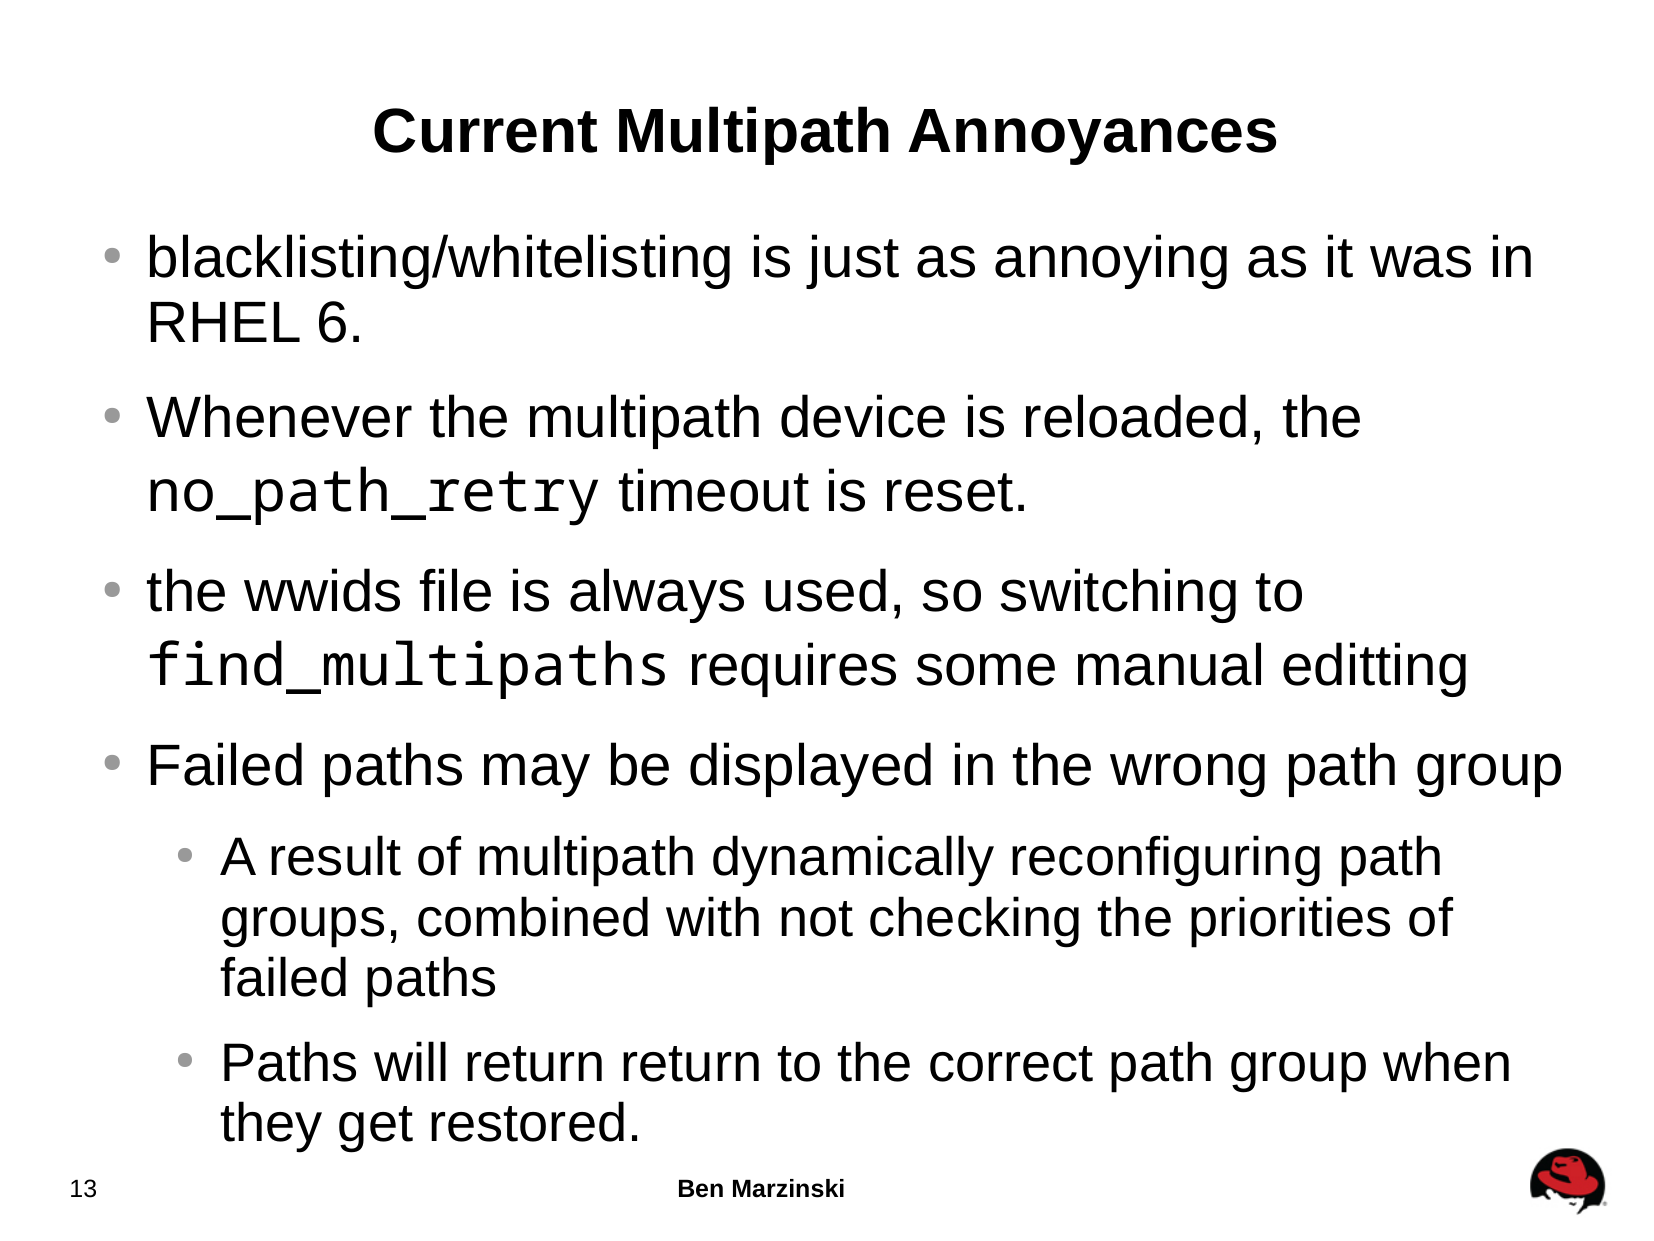

# Current Multipath Annoyances
blacklisting/whitelisting is just as annoying as it was in RHEL 6.
Whenever the multipath device is reloaded, the no_path_retry timeout is reset.
the wwids file is always used, so switching to find_multipaths requires some manual editting
Failed paths may be displayed in the wrong path group
A result of multipath dynamically reconfiguring path groups, combined with not checking the priorities of failed paths
Paths will return return to the correct path group when they get restored.